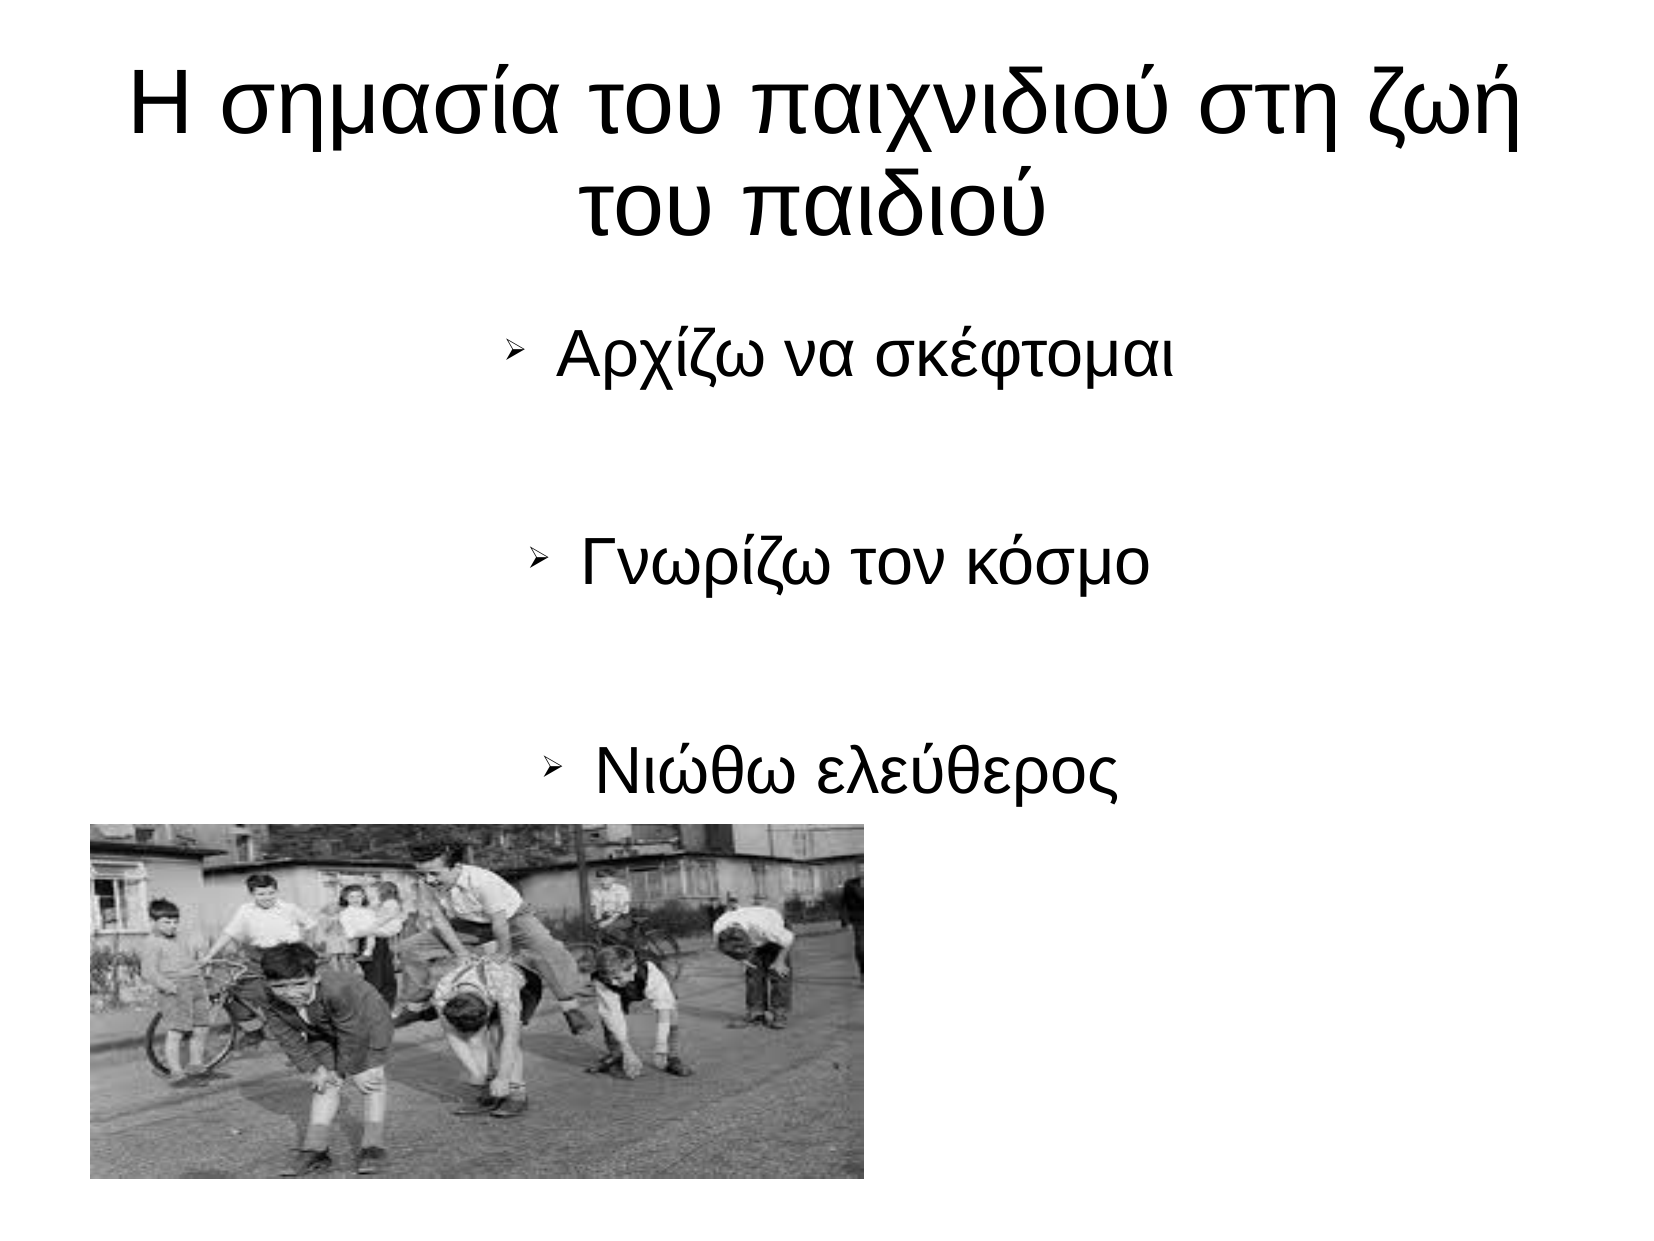

# Η σημασία του παιχνιδιού στη ζωή του παιδιού
Αρχίζω να σκέφτομαι
Γνωρίζω τον κόσμο
Νιώθω ελεύθερος